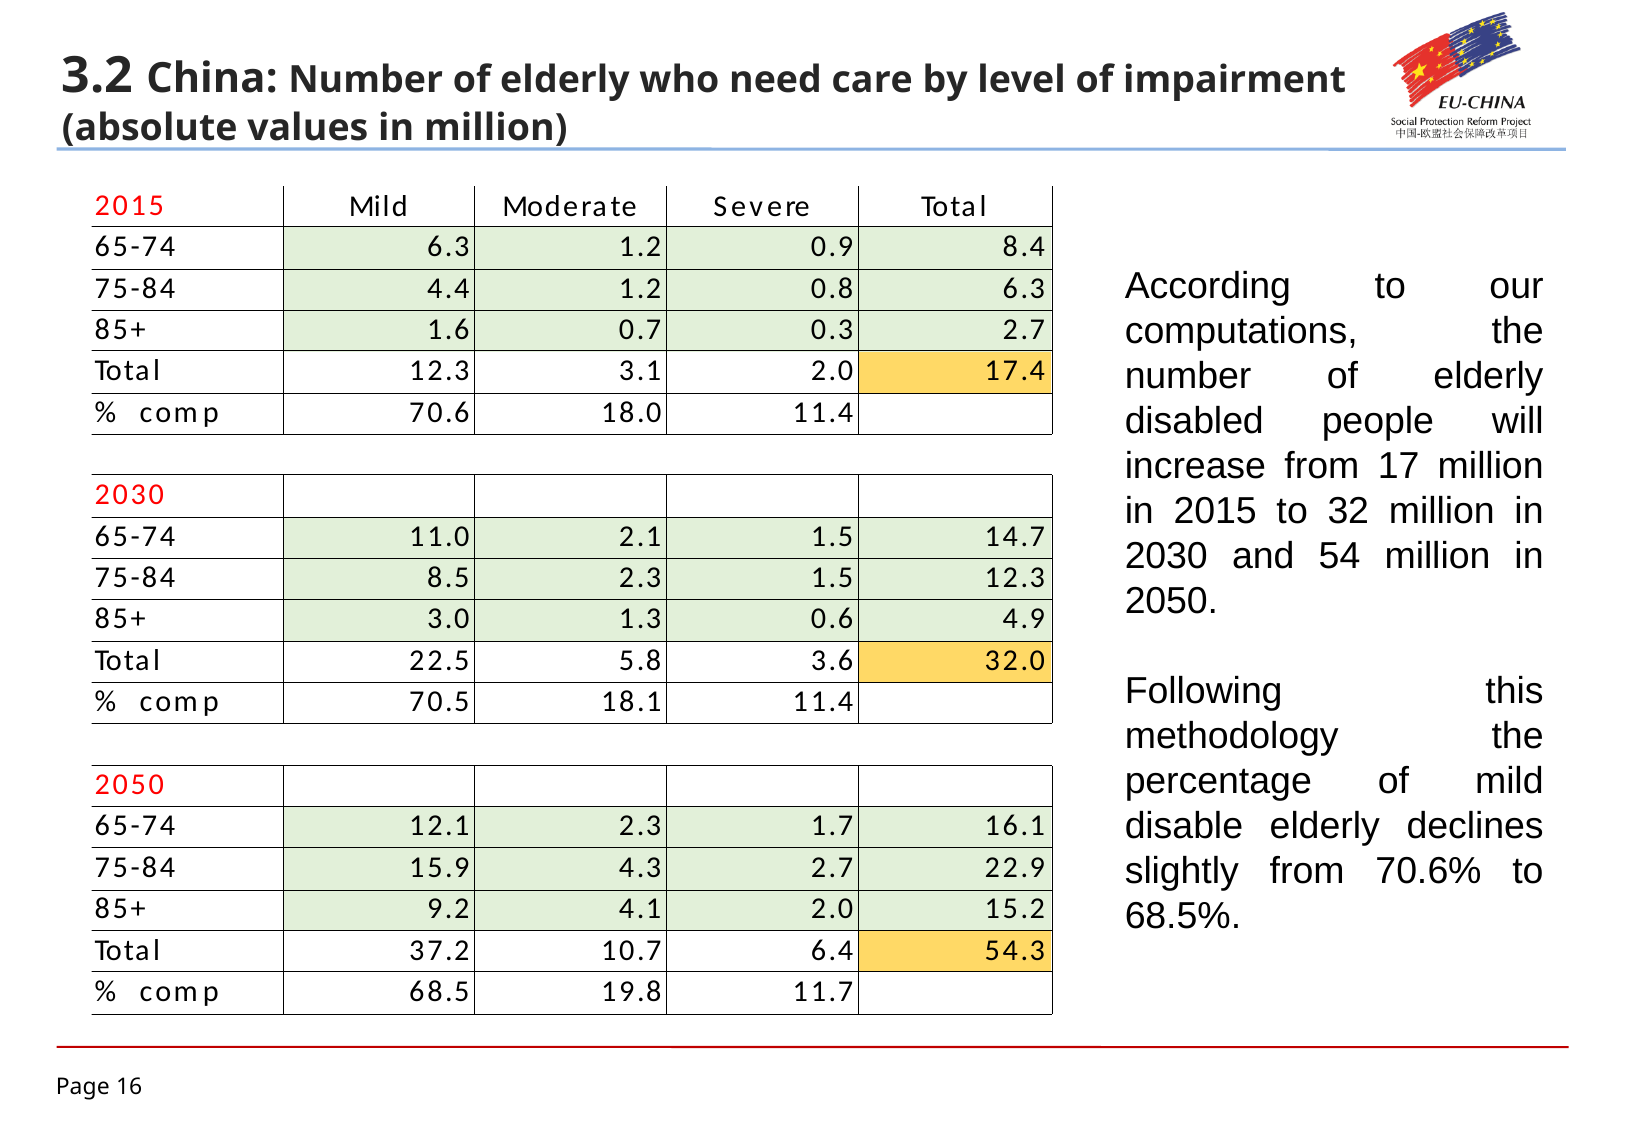

3.2 China: Number of elderly who need care by level of impairment (absolute values in million)
According to our computations, the number of elderly disabled people will increase from 17 million in 2015 to 32 million in 2030 and 54 million in 2050.
Following this methodology the percentage of mild disable elderly declines slightly from 70.6% to 68.5%.